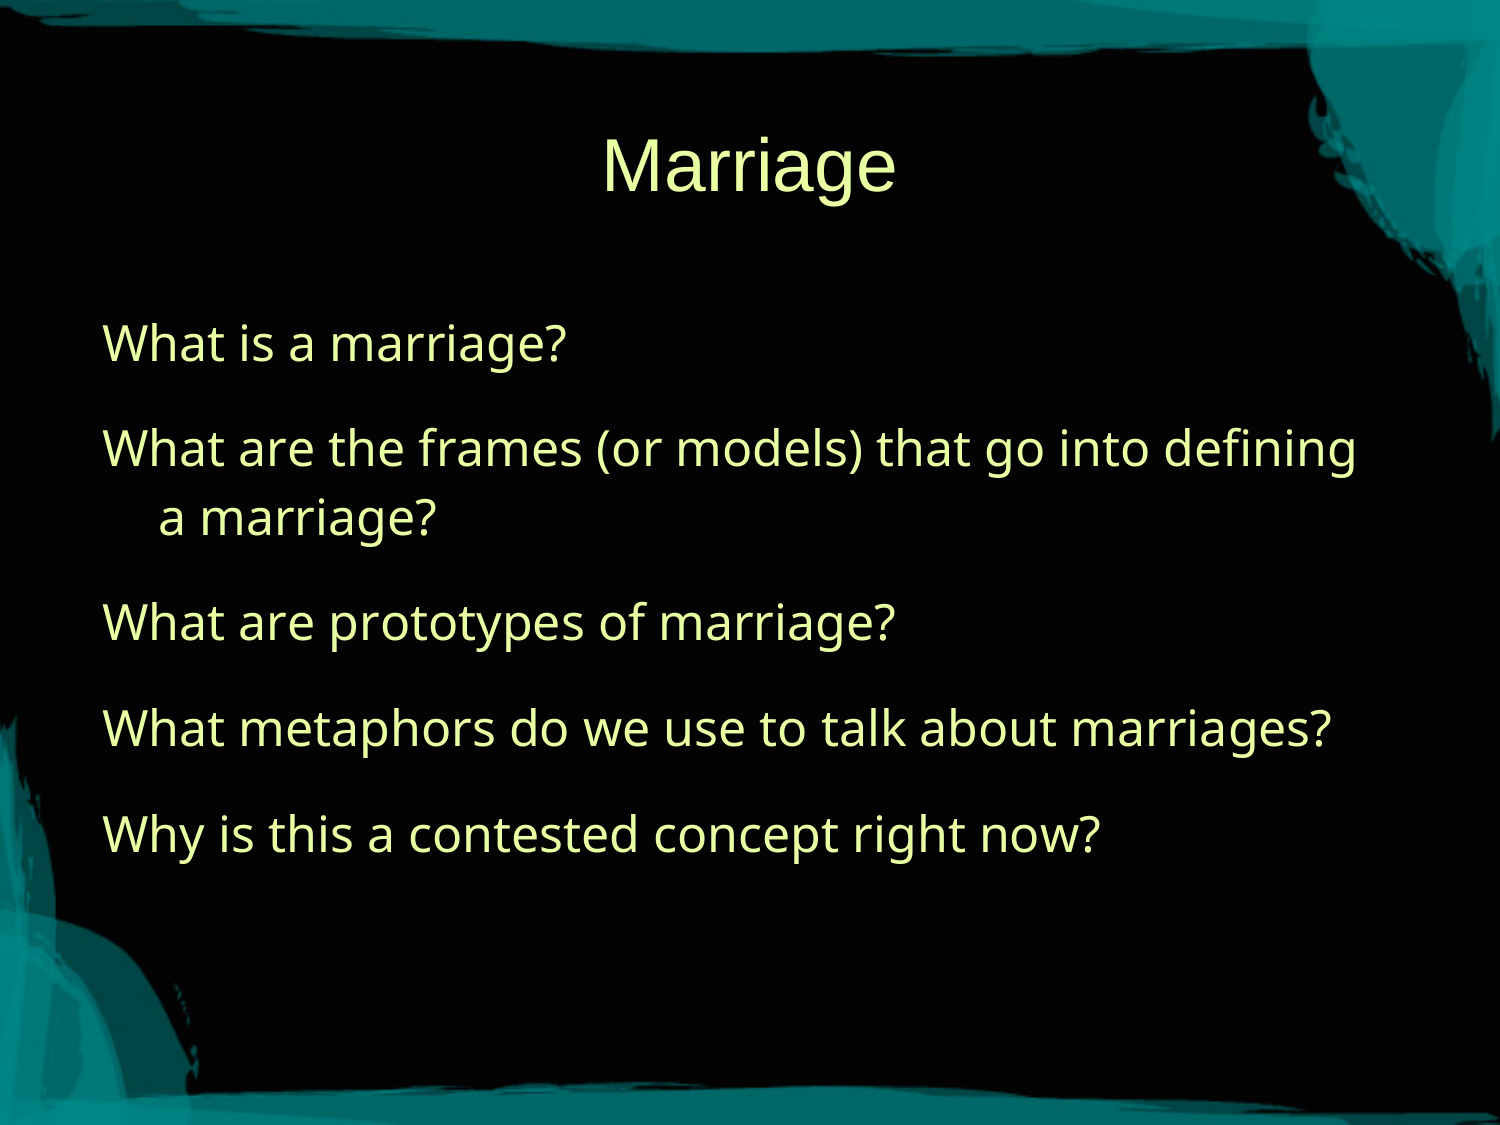

# Marriage
What is a marriage?
What are the frames (or models) that go into defining a marriage?
What are prototypes of marriage?
What metaphors do we use to talk about marriages?
Why is this a contested concept right now?